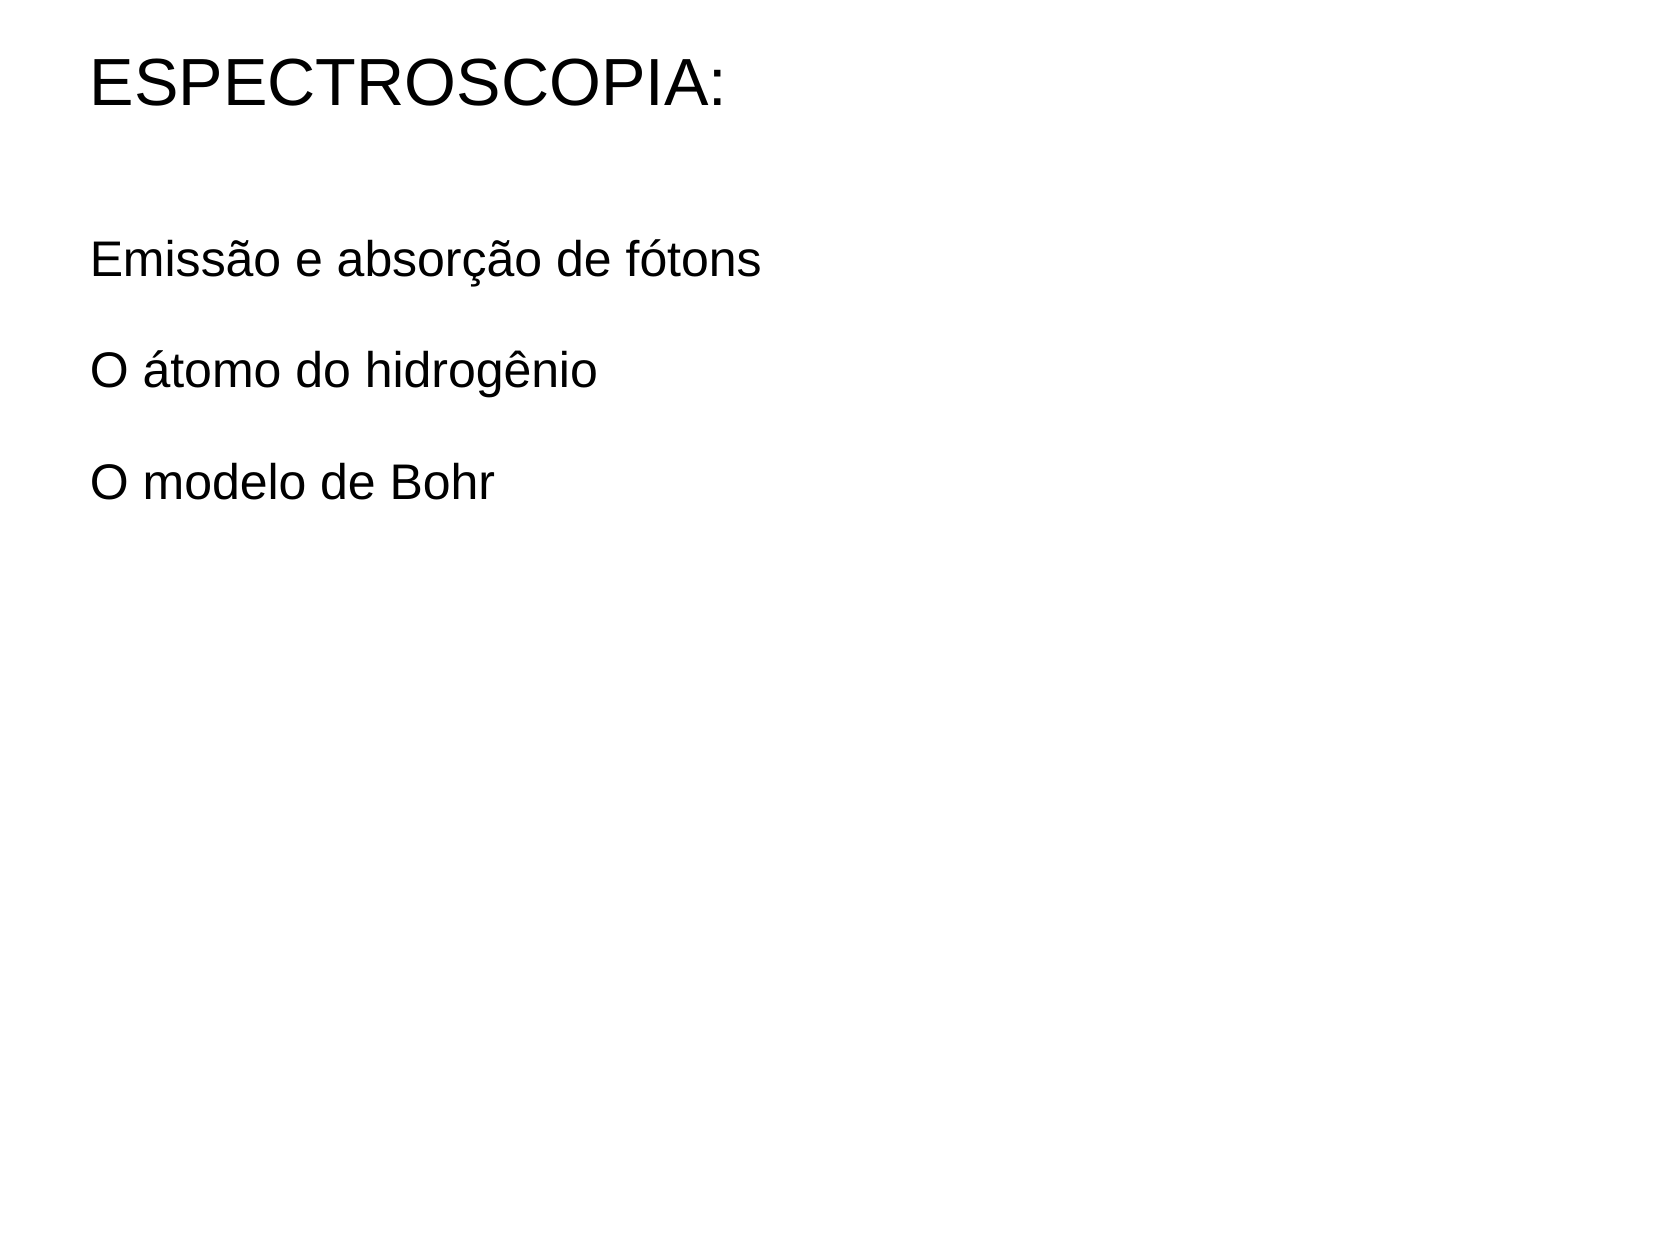

ESPECTROSCOPIA:
Emissão e absorção de fótons
O átomo do hidrogênio
O modelo de Bohr